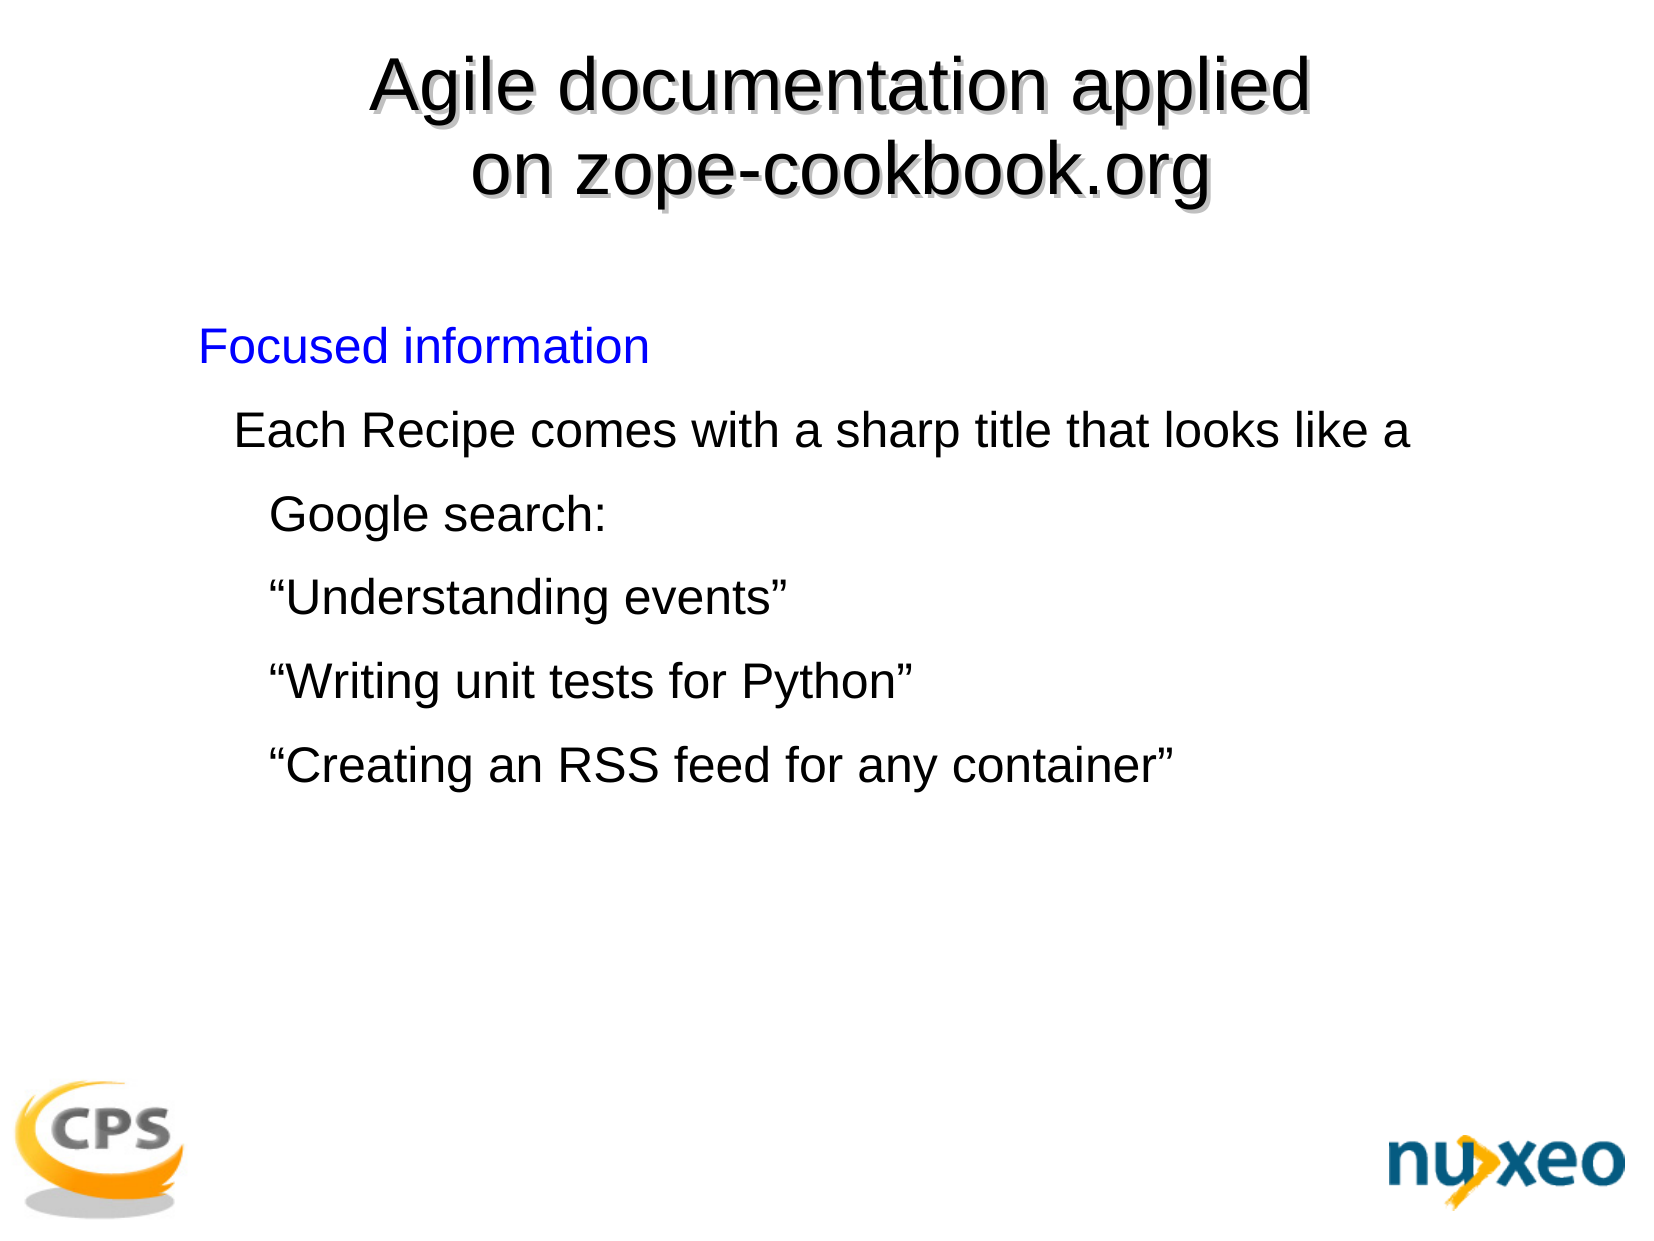

Agile documentation applied
on zope-cookbook.org
Focused information
Each Recipe comes with a sharp title that looks like a Google search:
“Understanding events”
“Writing unit tests for Python”
“Creating an RSS feed for any container”